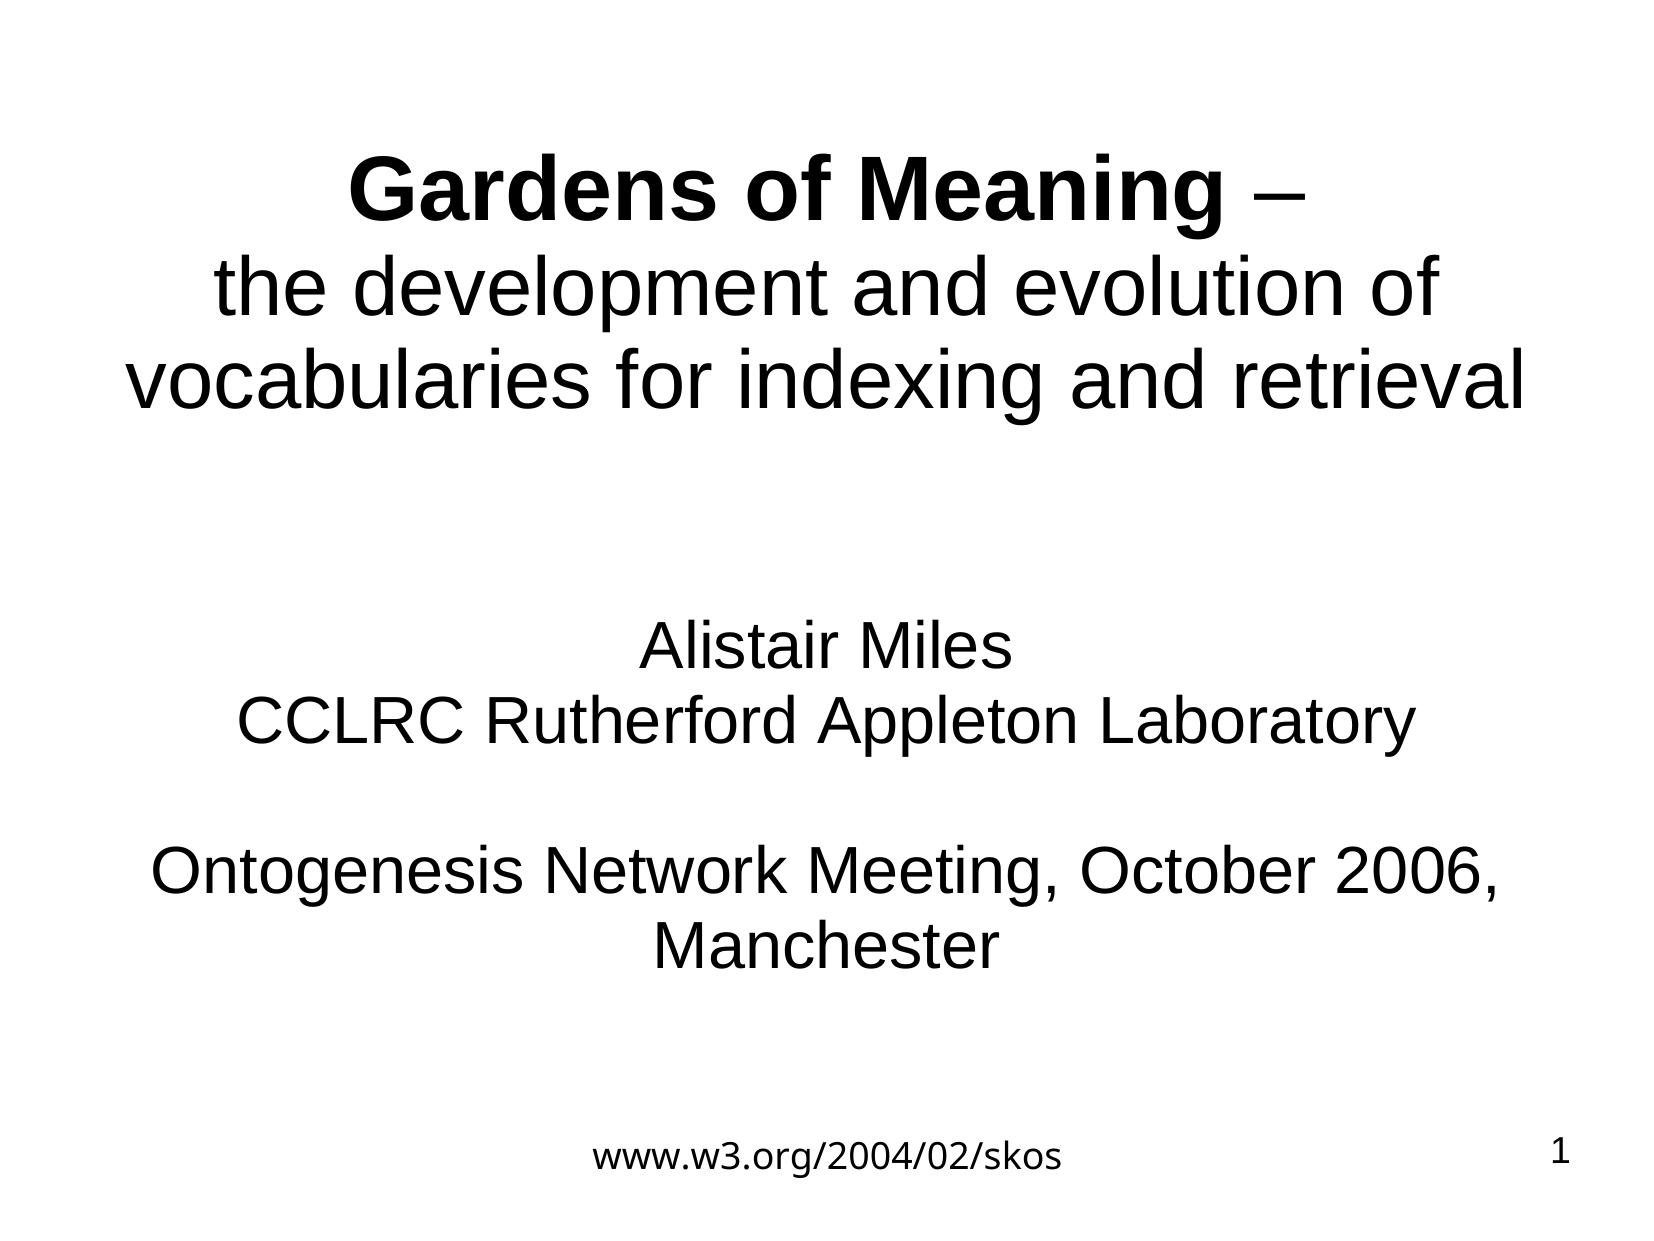

# Gardens of Meaning – the development and evolution of vocabularies for indexing and retrieval
Alistair Miles
CCLRC Rutherford Appleton Laboratory
Ontogenesis Network Meeting, October 2006, Manchester
www.w3.org/2004/02/skos
1